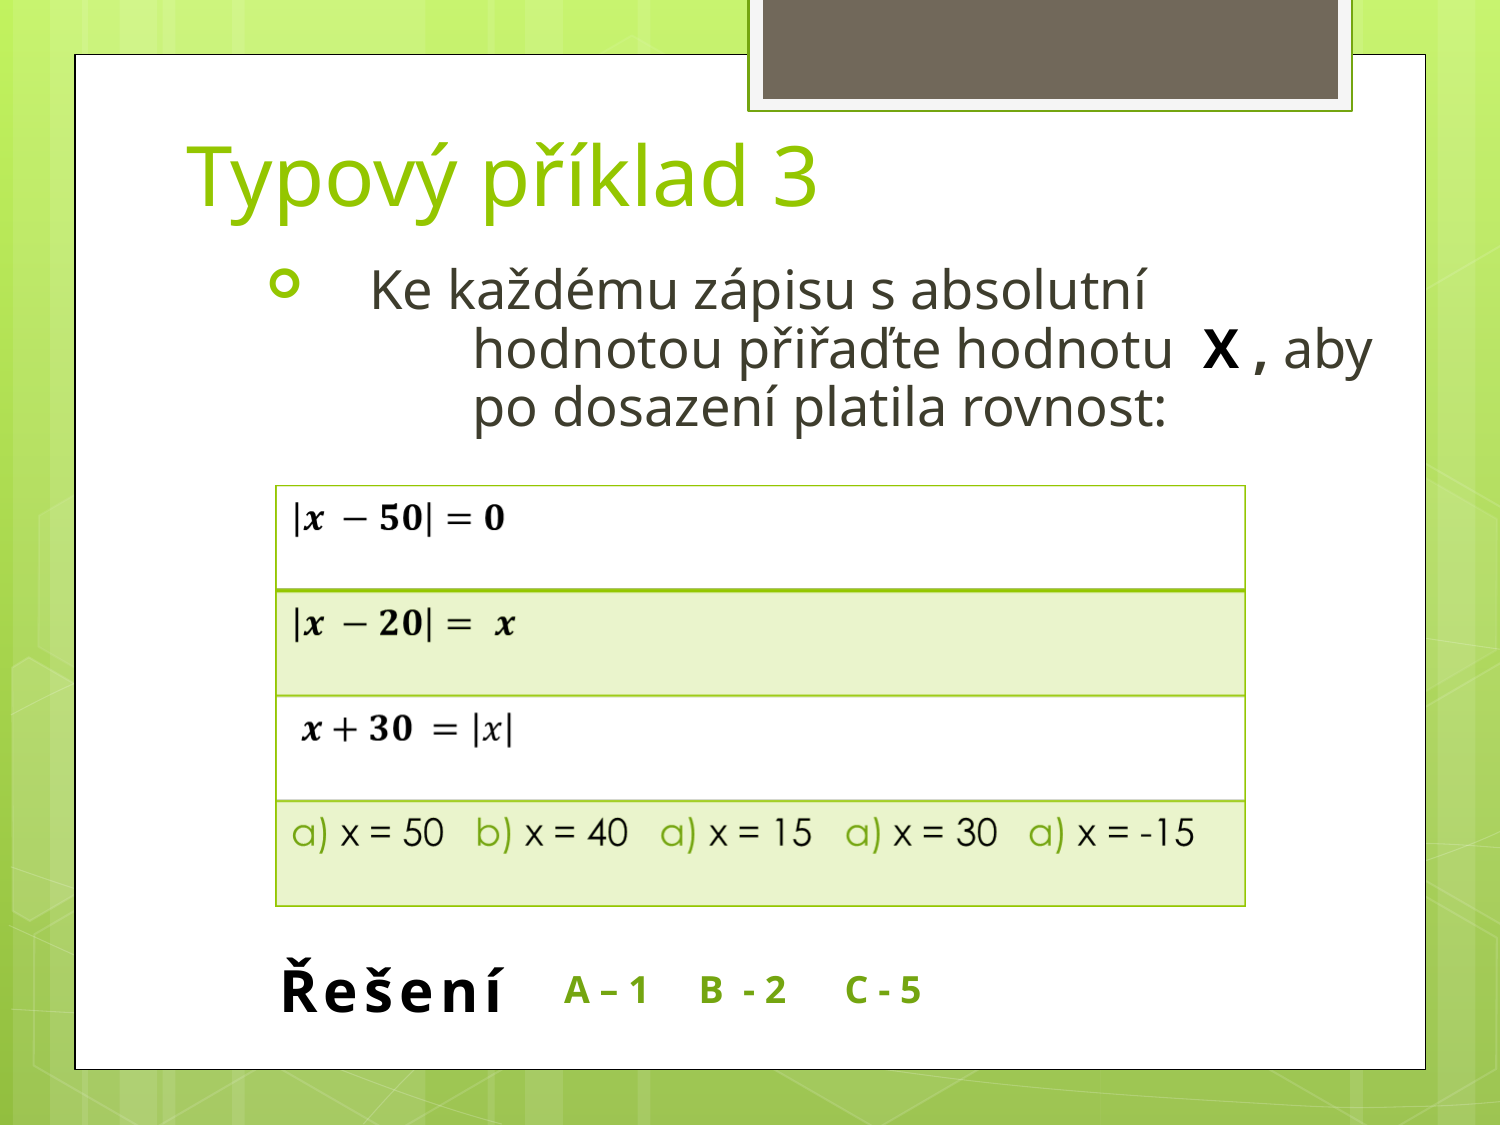

# Typový příklad 3
Ke každému zápisu s absolutní hodnotou přiřaďte hodnotu x , aby po dosazení platila rovnost:
Řešení
A – 1 B - 2 C - 5